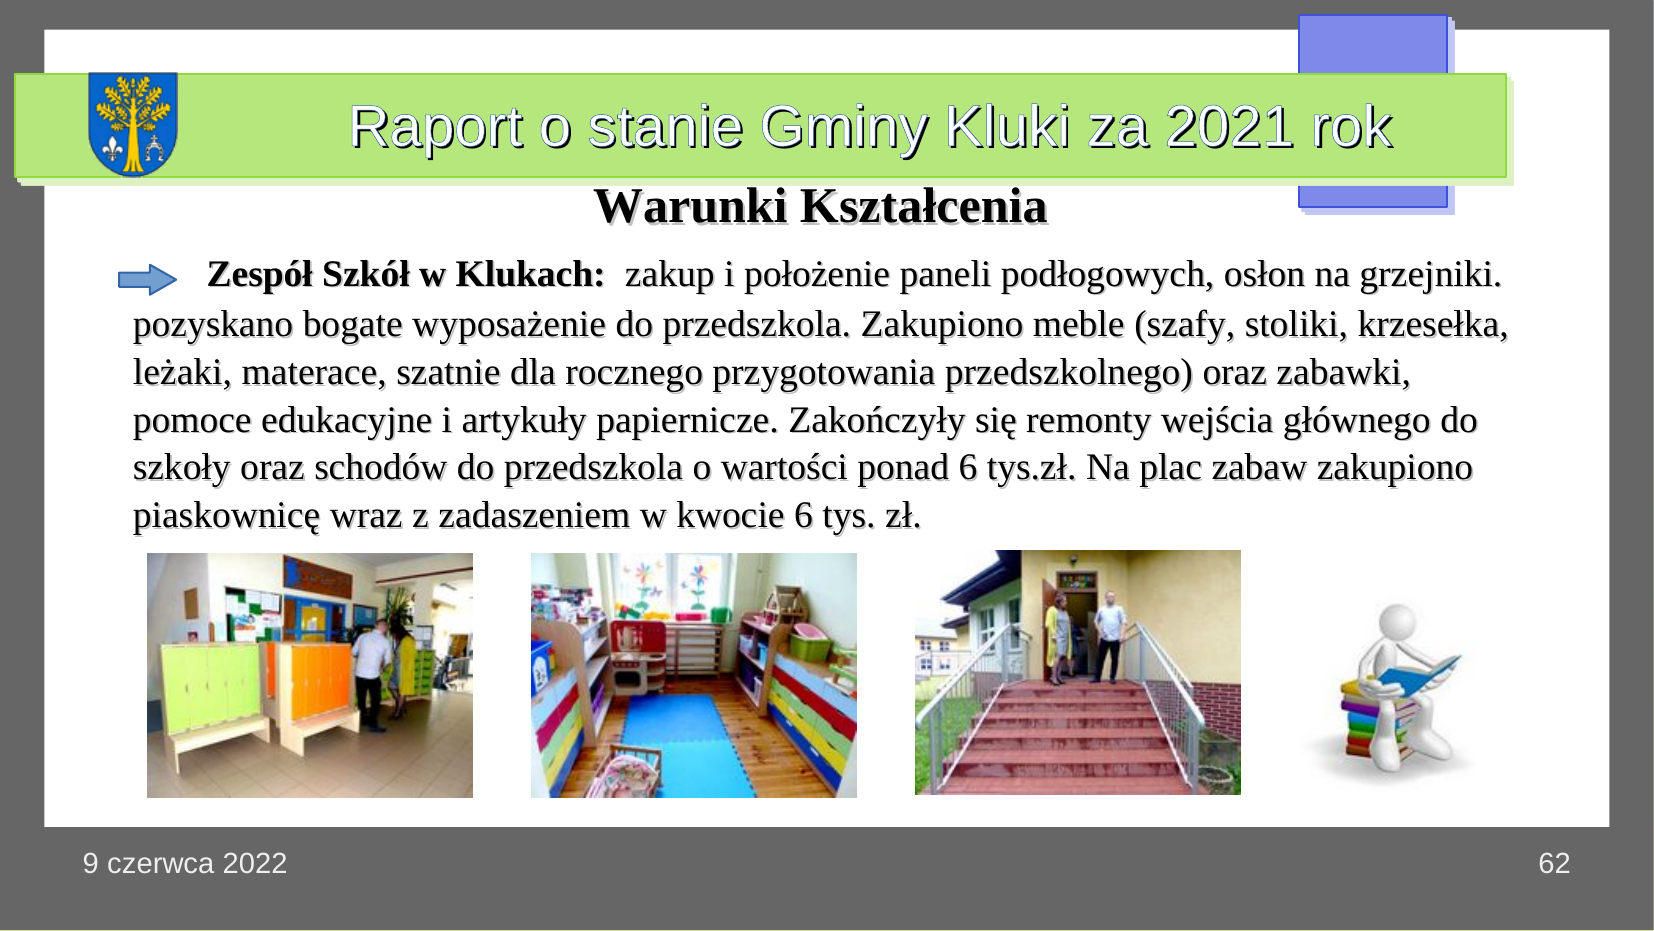

# Raport o stanie Gminy Kluki za 2021 rok
Warunki Kształcenia
	Zespół Szkół w Klukach: zakup i położenie paneli podłogowych, osłon na grzejniki. pozyskano bogate wyposażenie do przedszkola. Zakupiono meble (szafy, stoliki, krzesełka, leżaki, materace, szatnie dla rocznego przygotowania przedszkolnego) oraz zabawki, pomoce edukacyjne i artykuły papiernicze. Zakończyły się remonty wejścia głównego do szkoły oraz schodów do przedszkola o wartości ponad 6 tys.zł. Na plac zabaw zakupiono piaskownicę wraz z zadaszeniem w kwocie 6 tys. zł.
9 czerwca 2022
62